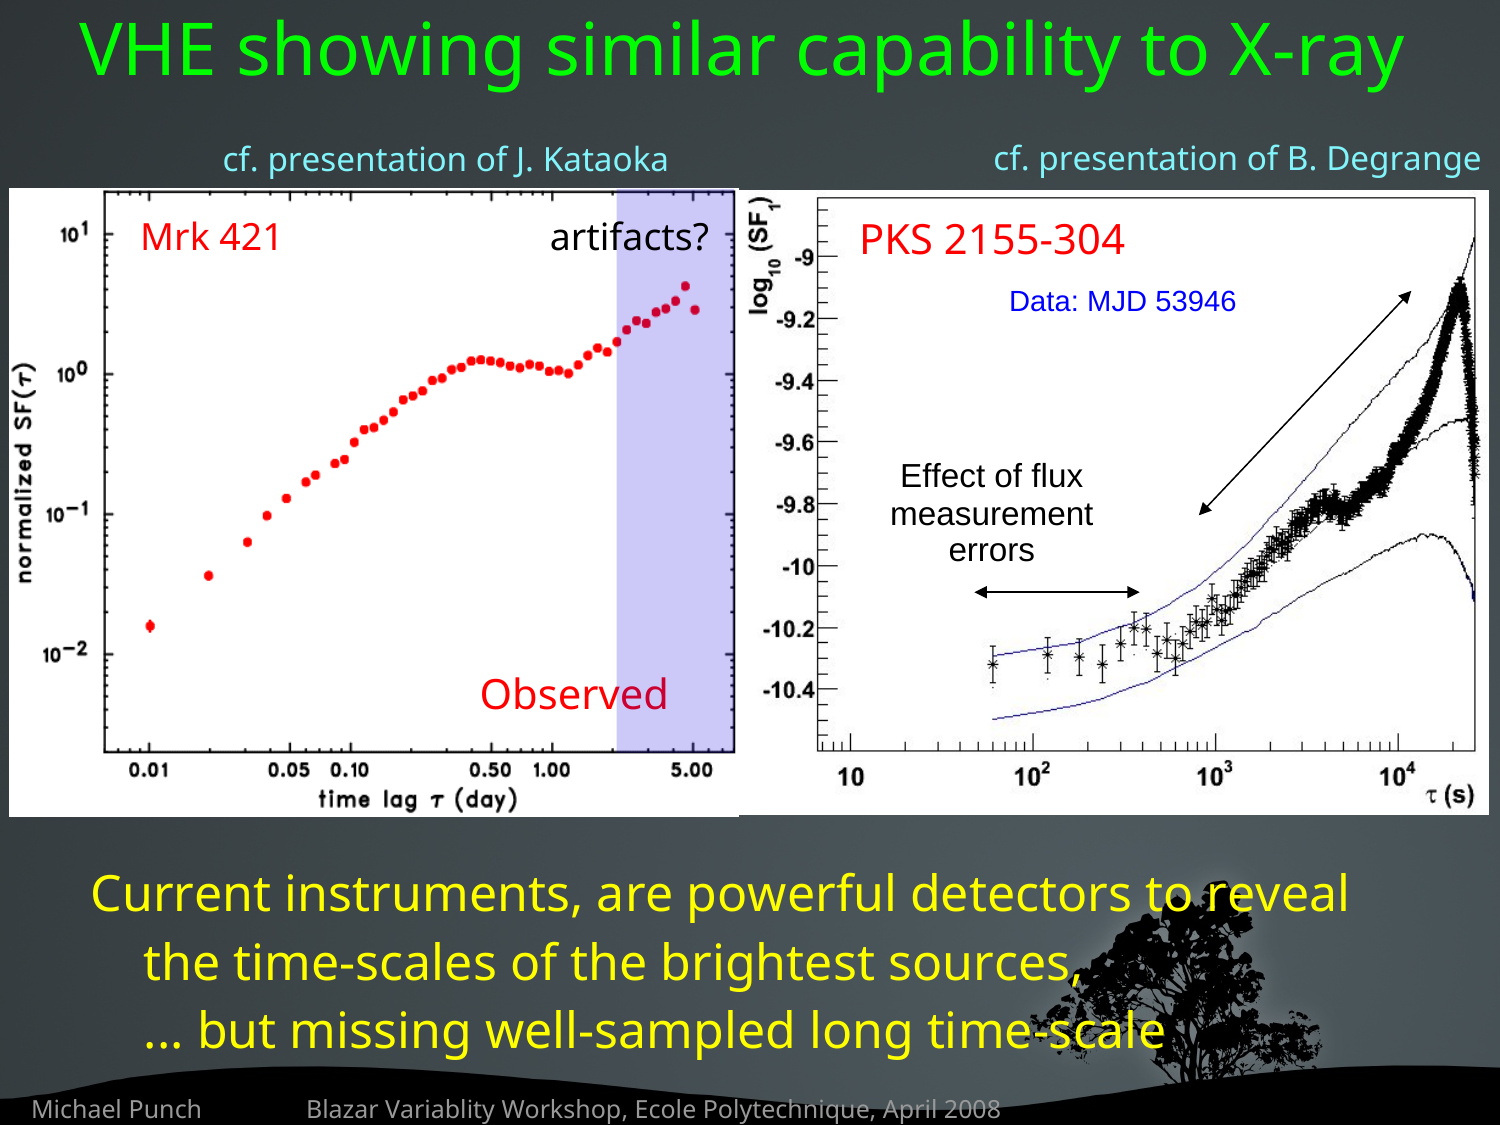

# VHE showing similar capability to X-ray
cf. presentation of B. Degrange
PKS 2155-304
	Data: MJD 53946
Effect of flux measurement errors
Current instruments, are powerful detectors to reveal the time-scales of the brightest sources,
... but missing well-sampled long time-scale
cf. presentation of J. Kataoka
artifacts?
Mrk 421
Observed